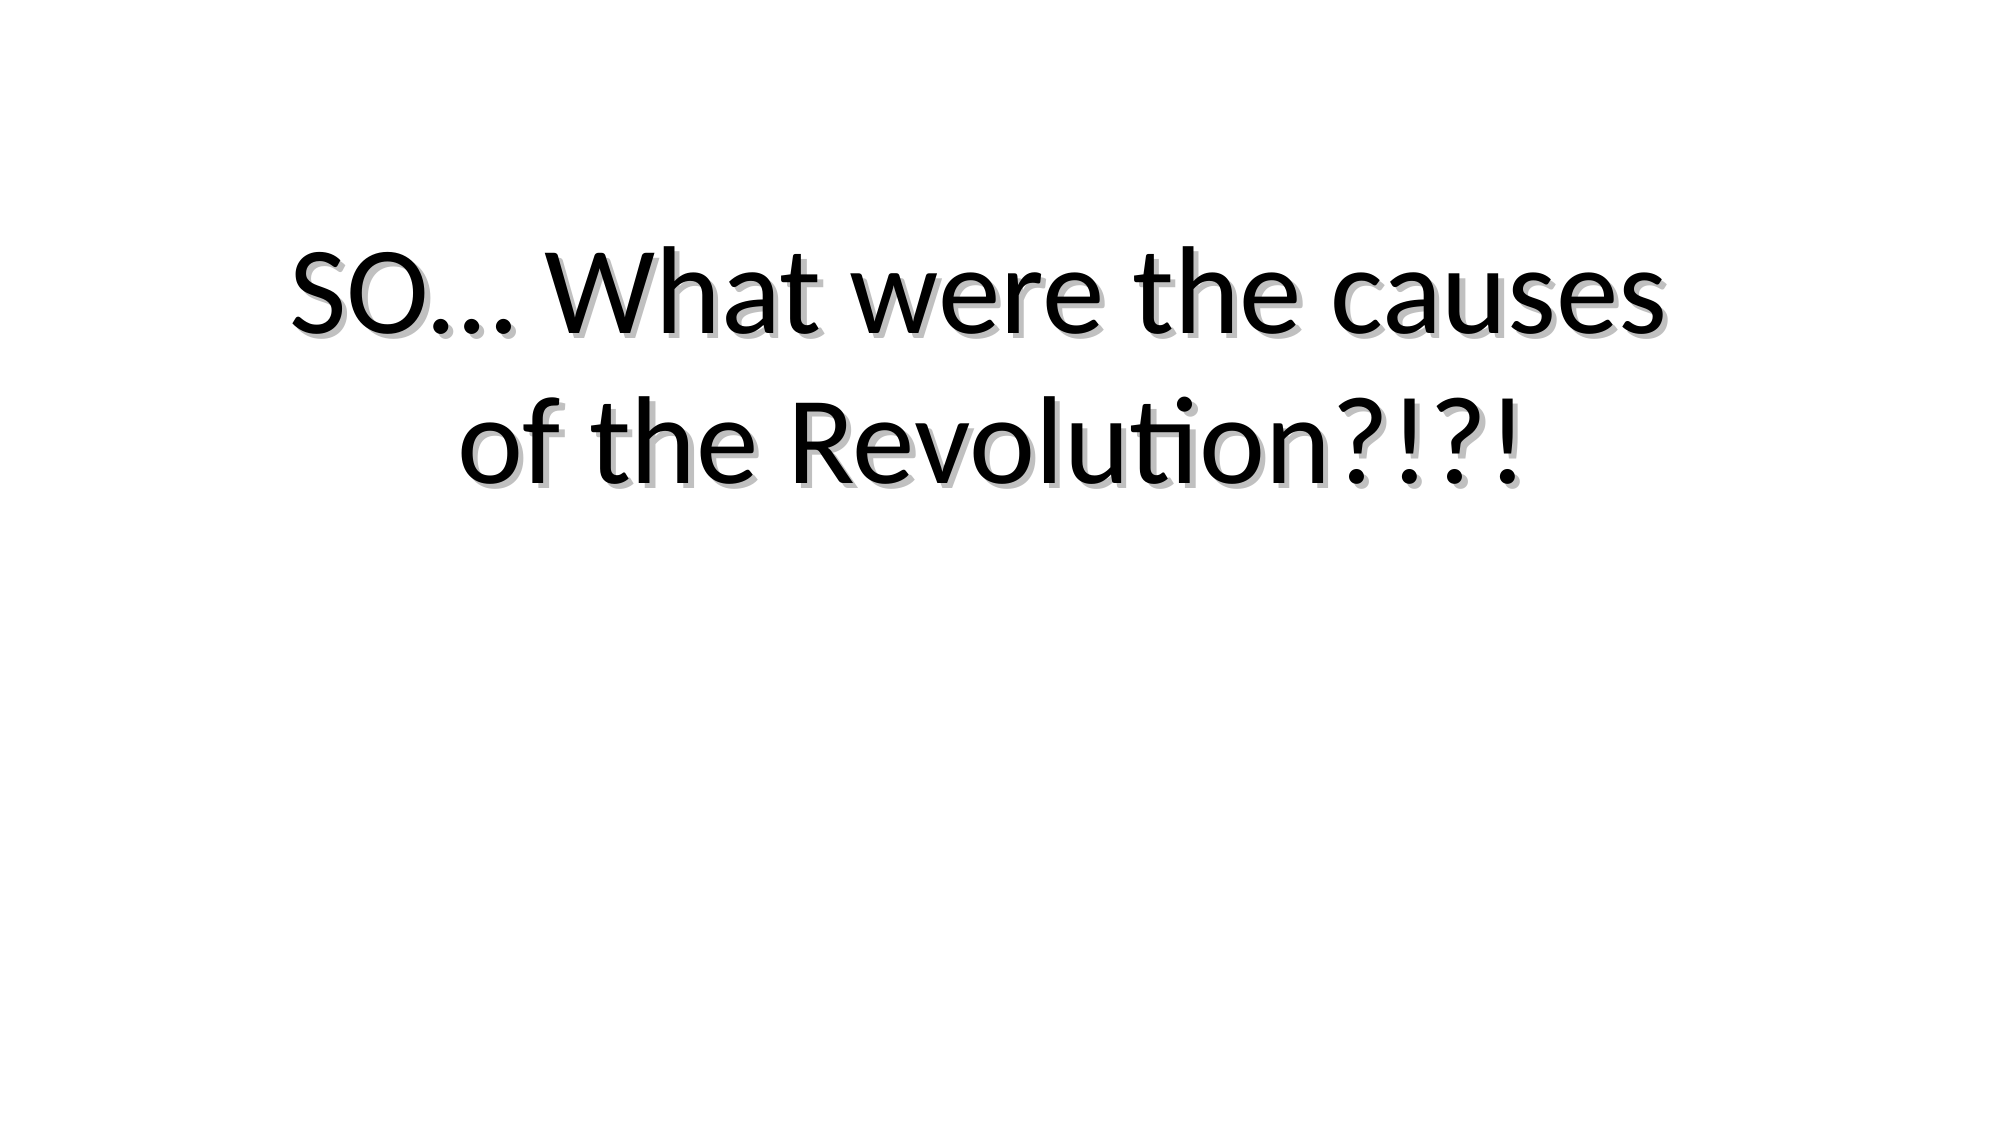

SO… What were the causes
 of the Revolution?!?!